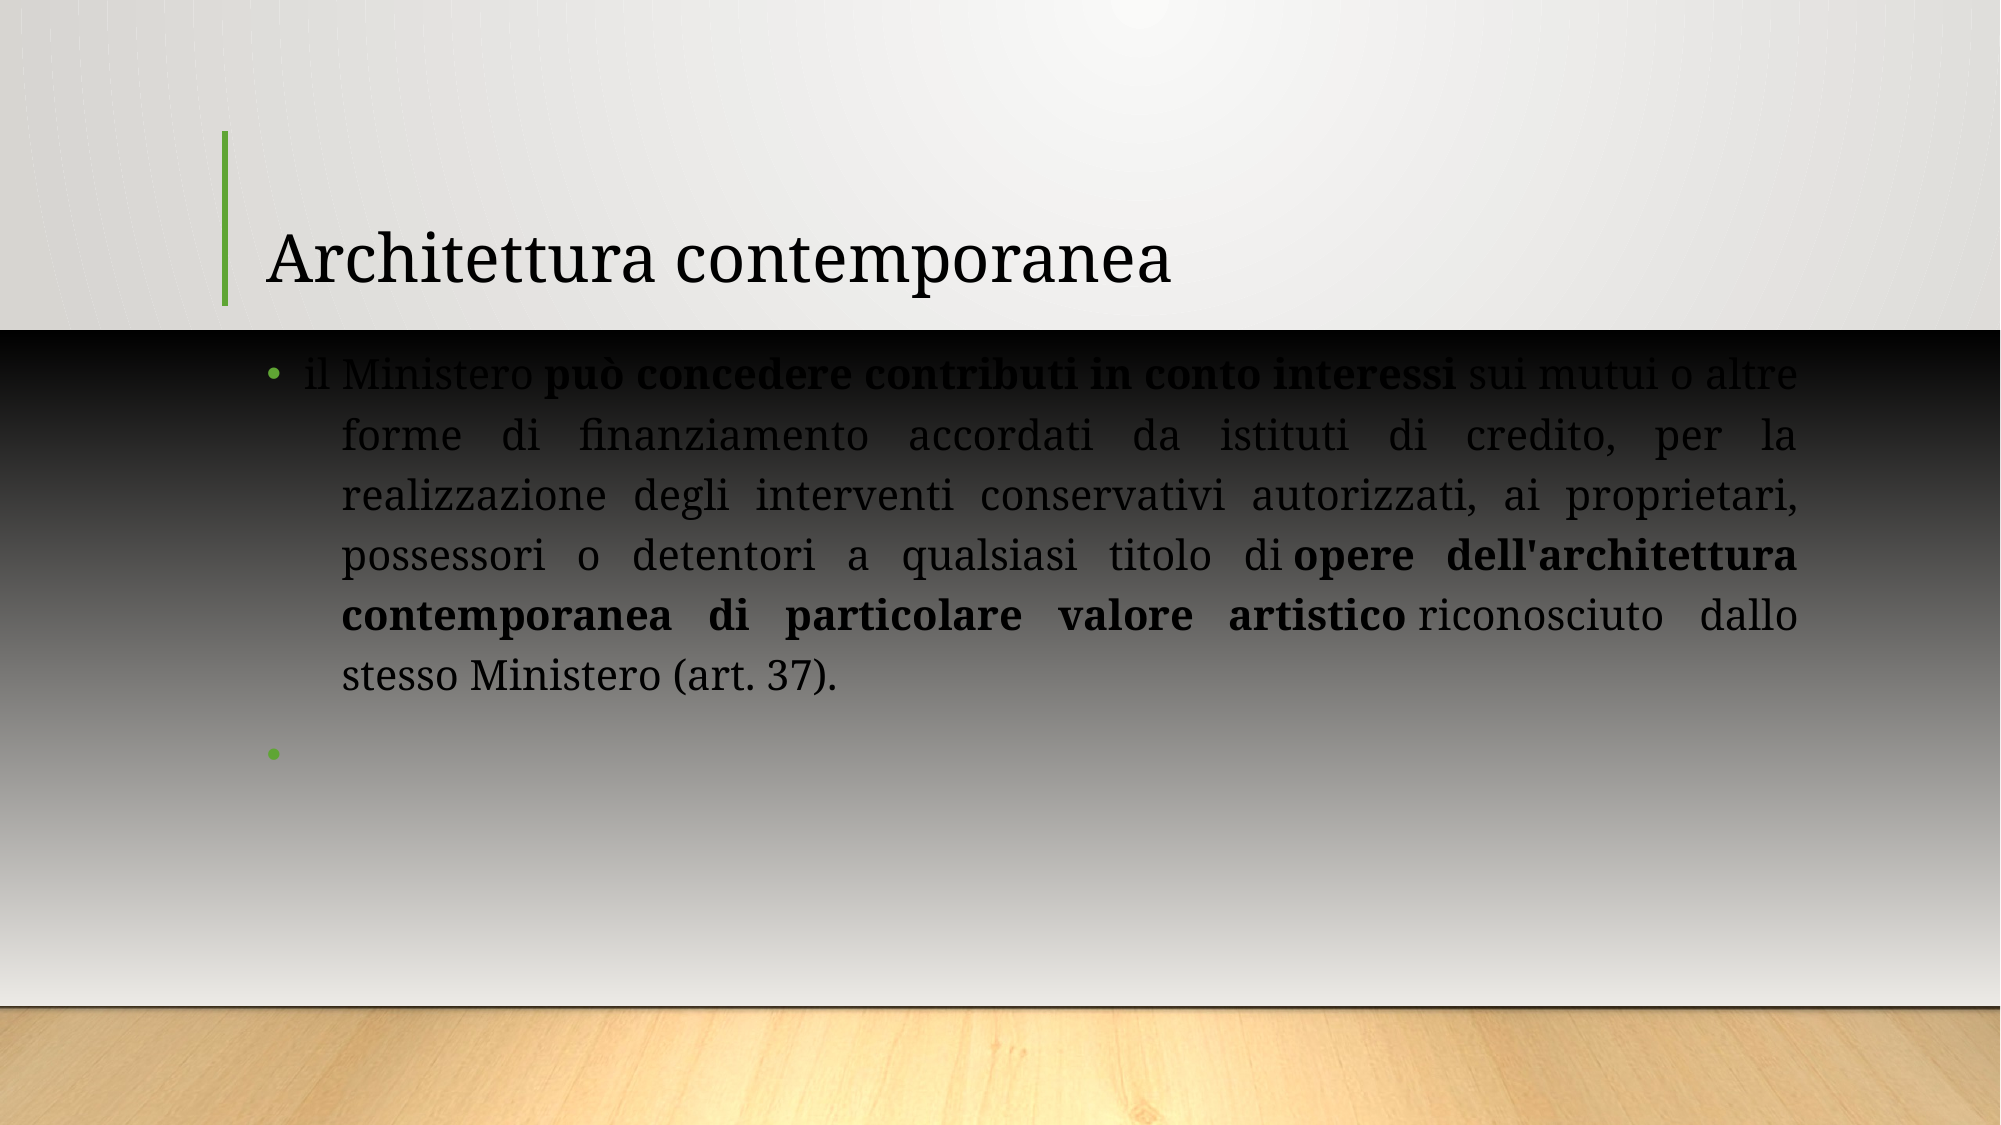

# Architettura contemporanea
il Ministero può concedere contributi in conto interessi sui mutui o altre forme di finanziamento accordati da istituti di credito, per la realizzazione degli interventi conservativi autorizzati, ai proprietari, possessori o detentori a qualsiasi titolo di opere dell'architettura contemporanea di particolare valore artistico riconosciuto dallo stesso Ministero (art. 37).